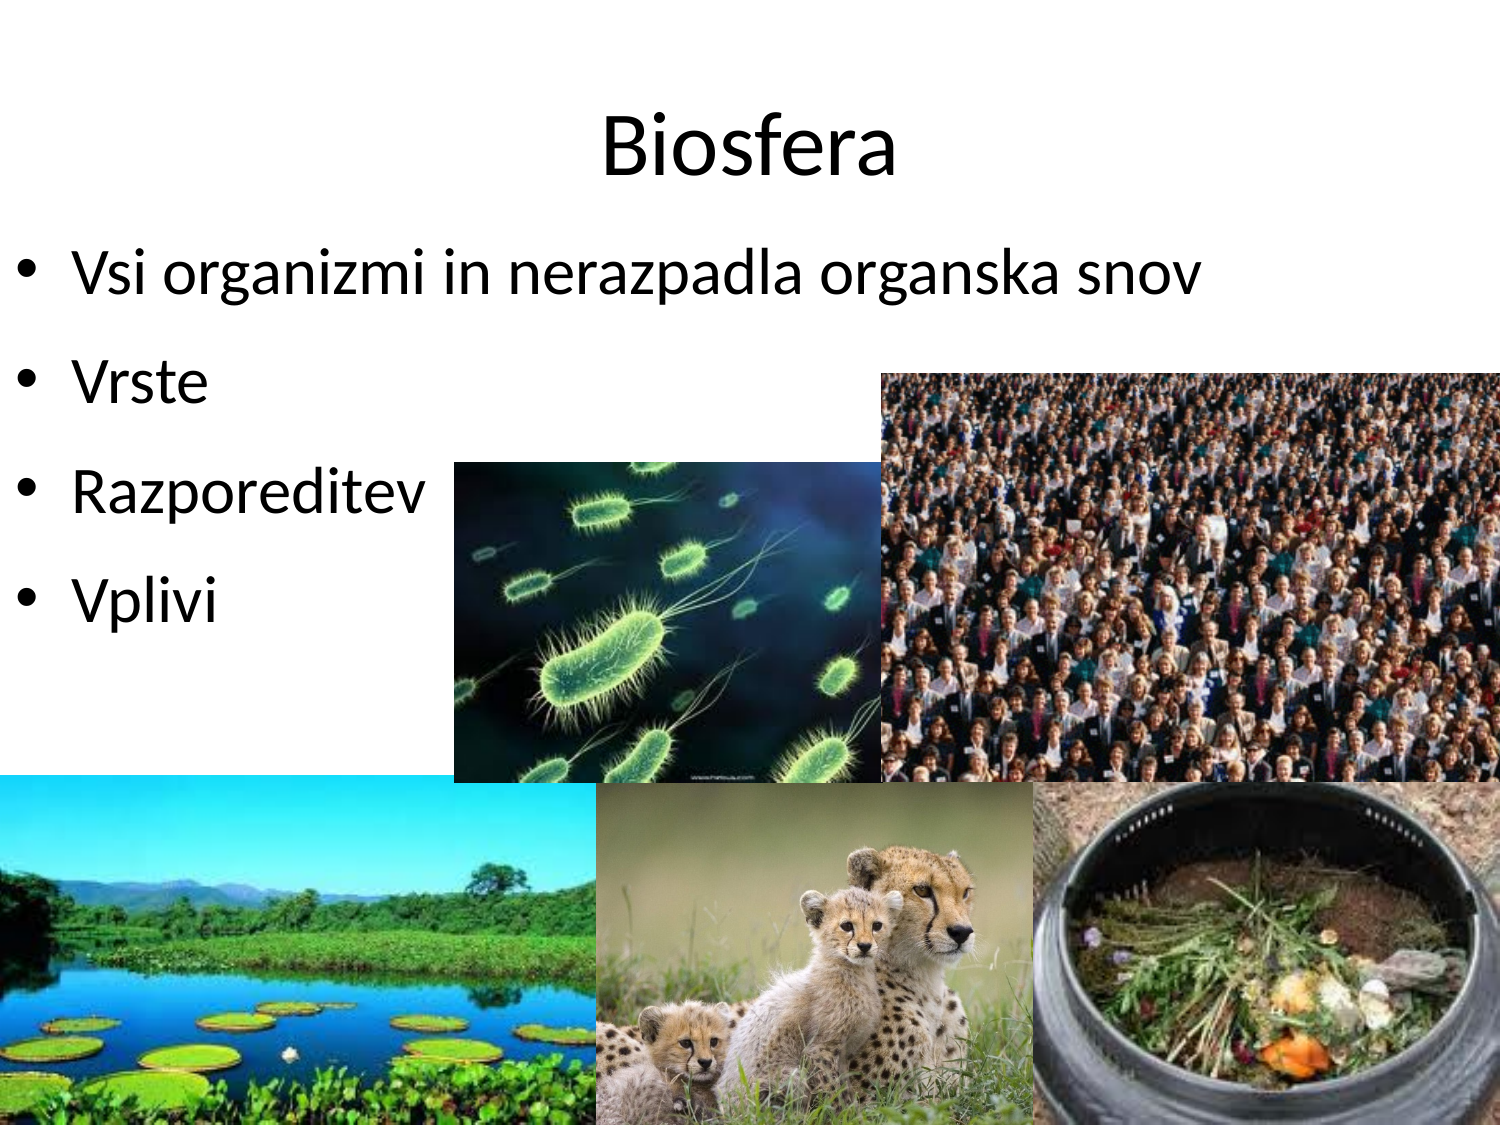

# Biosfera
Vsi organizmi in nerazpadla organska snov
Vrste
Razporeditev
Vplivi